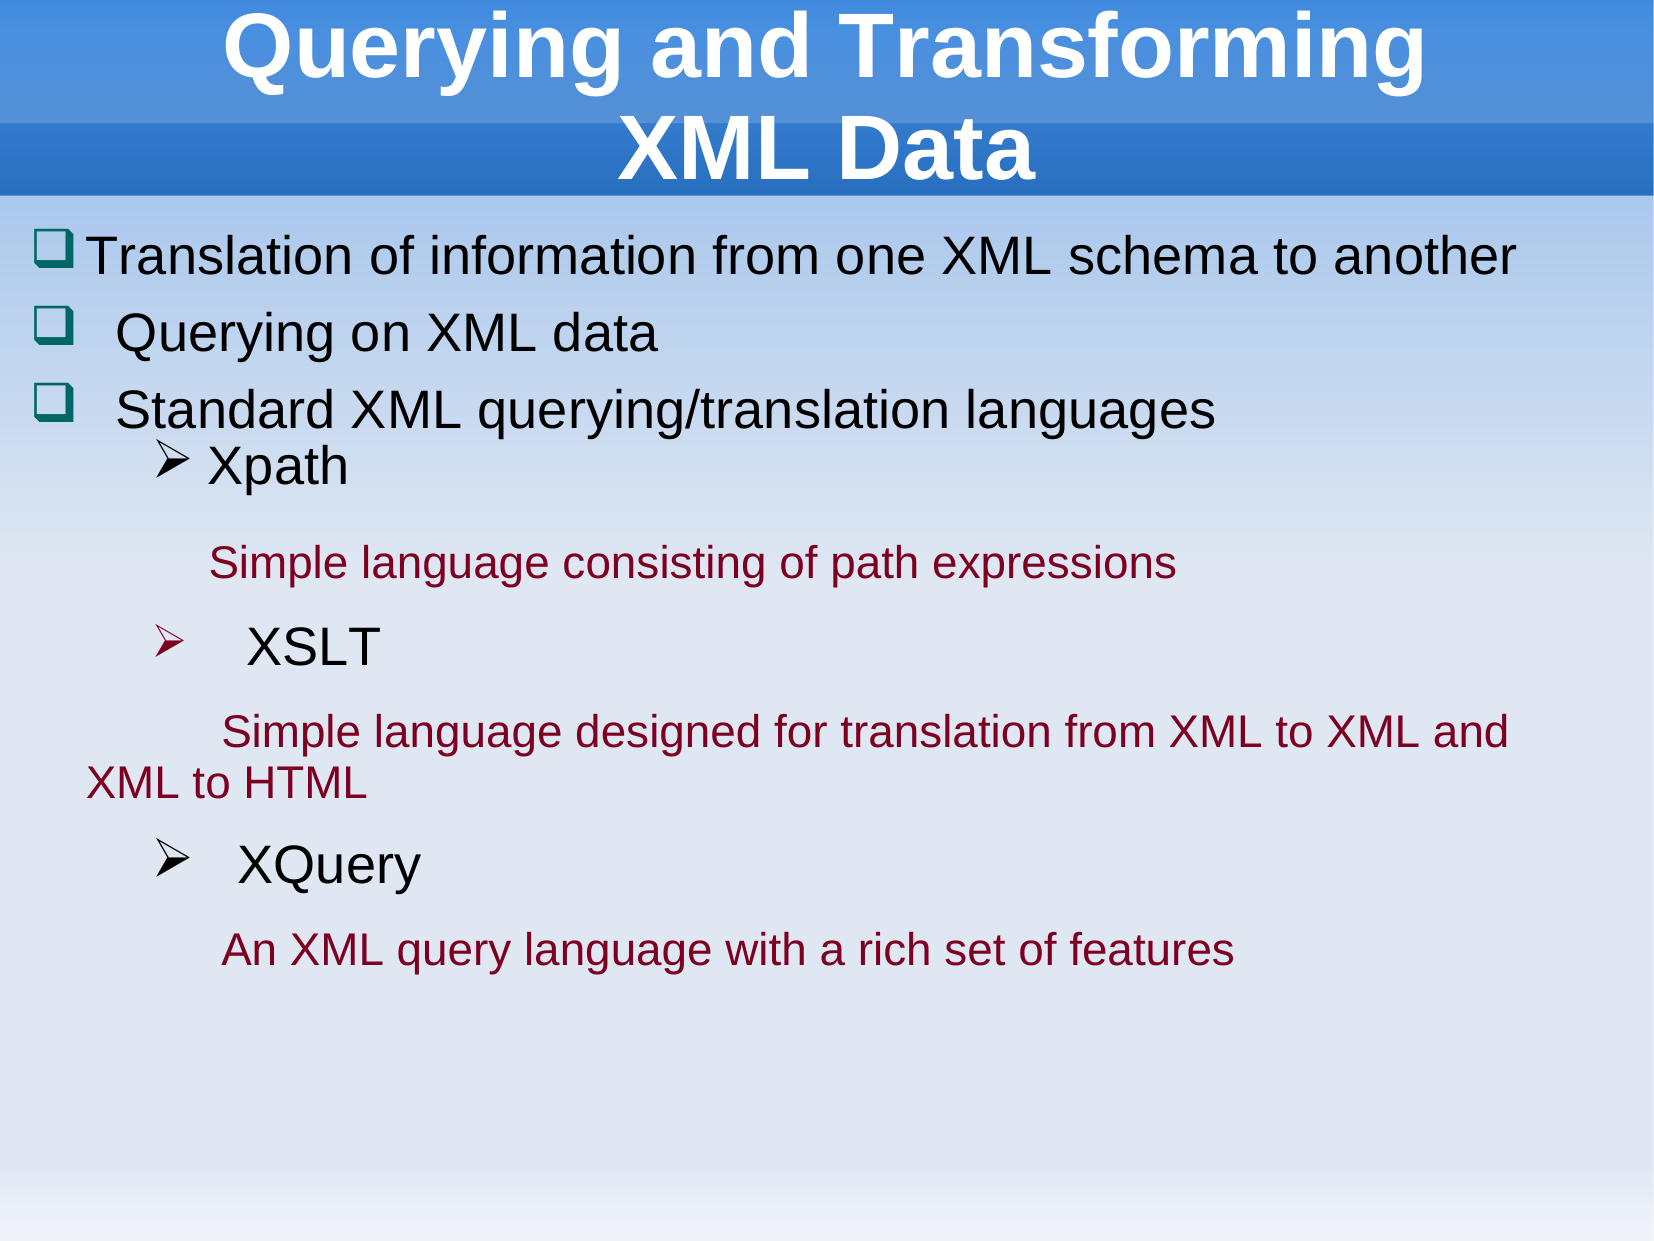

Querying and Transforming XML Data
Translation of information from one XML schema to another
 Querying on XML data
 Standard XML querying/translation languages
Xpath
 Simple language consisting of path expressions
 XSLT
 Simple language designed for translation from XML to XML and XML to HTML
 XQuery
 An XML query language with a rich set of features